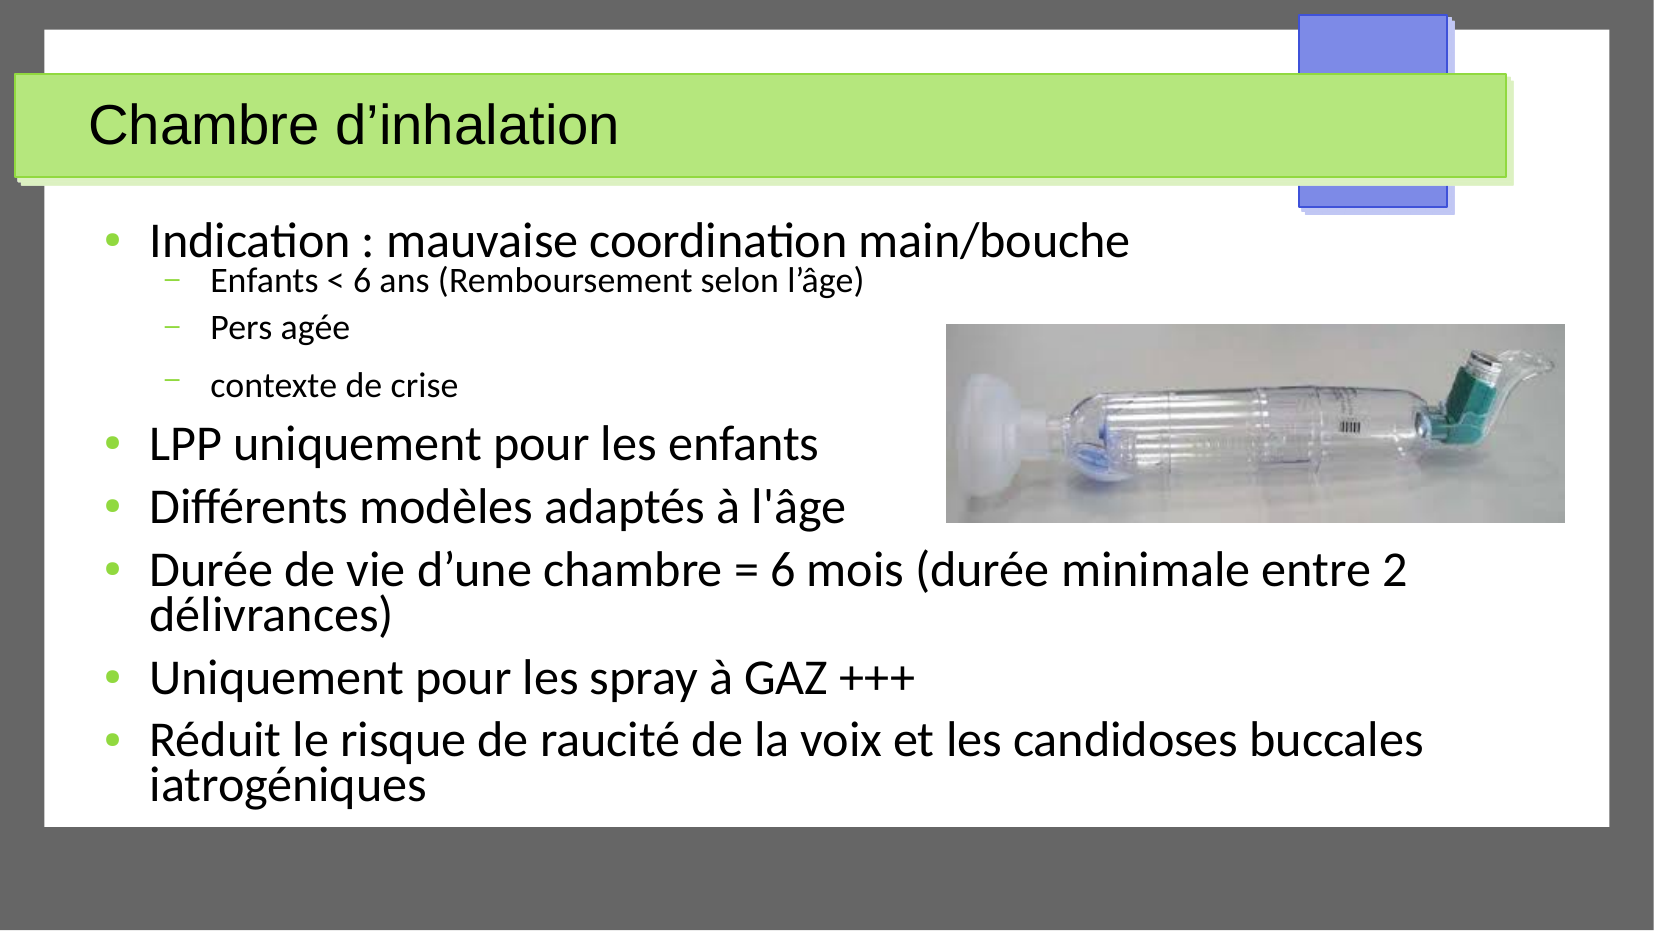

# Chambre d’inhalation
Indication : mauvaise coordination main/bouche
Enfants < 6 ans (Remboursement selon l’âge)
Pers agée
contexte de crise
LPP uniquement pour les enfants
Différents modèles adaptés à l'âge
Durée de vie d’une chambre = 6 mois (durée minimale entre 2 délivrances)
Uniquement pour les spray à GAZ +++
Réduit le risque de raucité de la voix et les candidoses buccales iatrogéniques